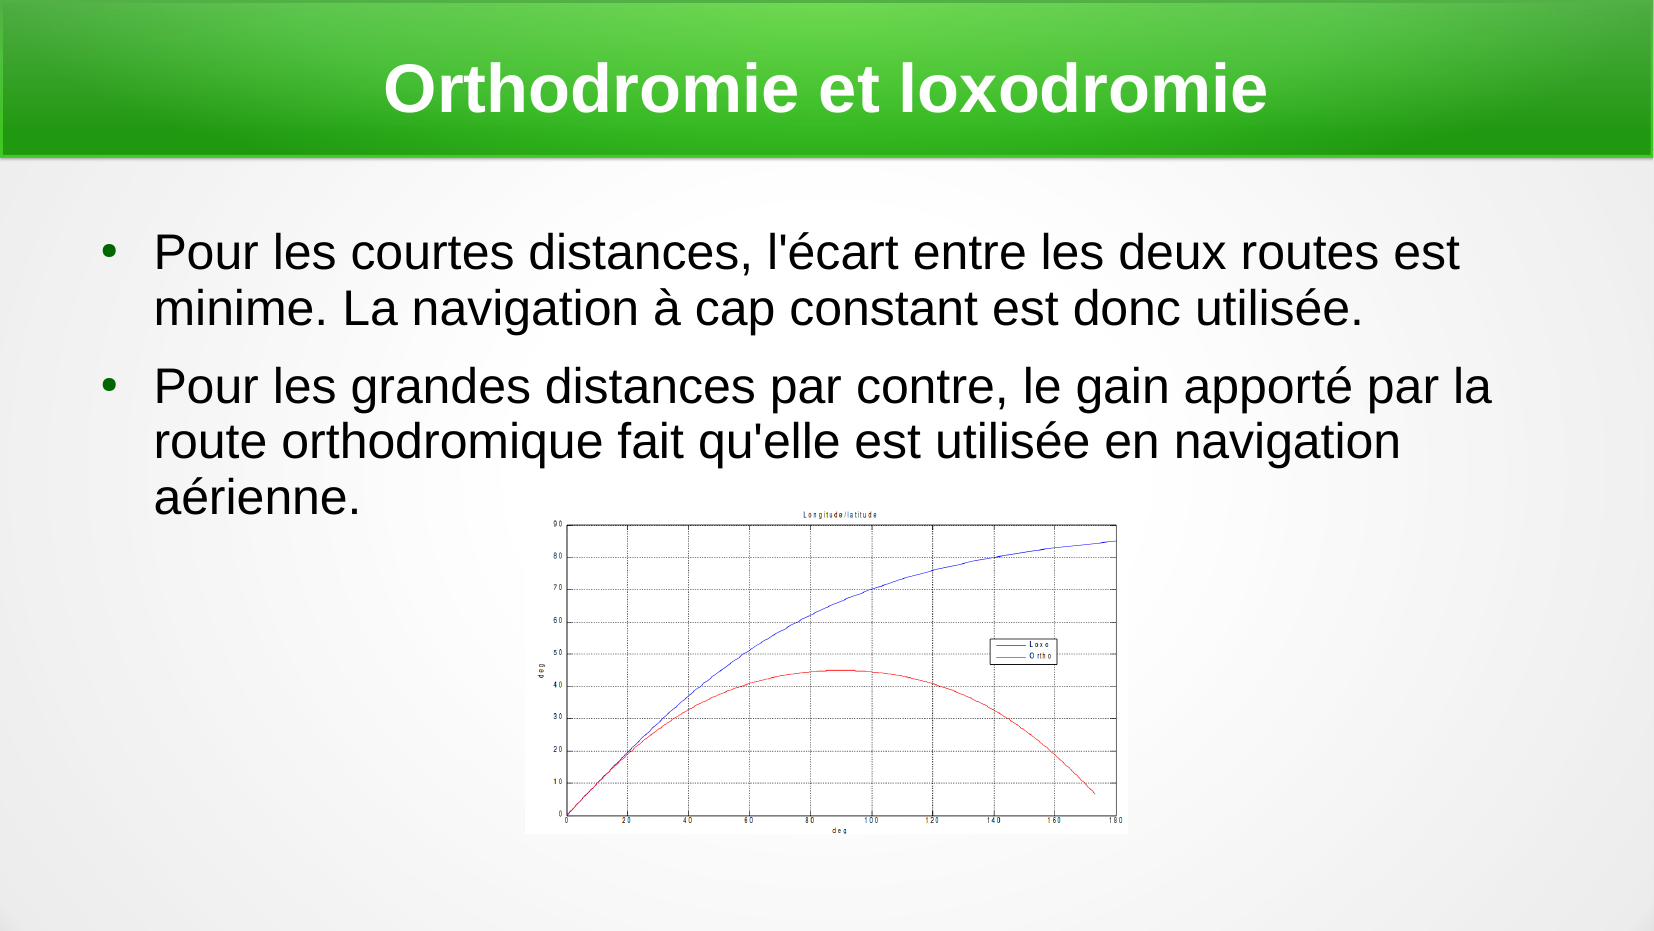

# Orthodromie et loxodromie
Pour les courtes distances, l'écart entre les deux routes est minime. La navigation à cap constant est donc utilisée.
Pour les grandes distances par contre, le gain apporté par la route orthodromique fait qu'elle est utilisée en navigation aérienne.